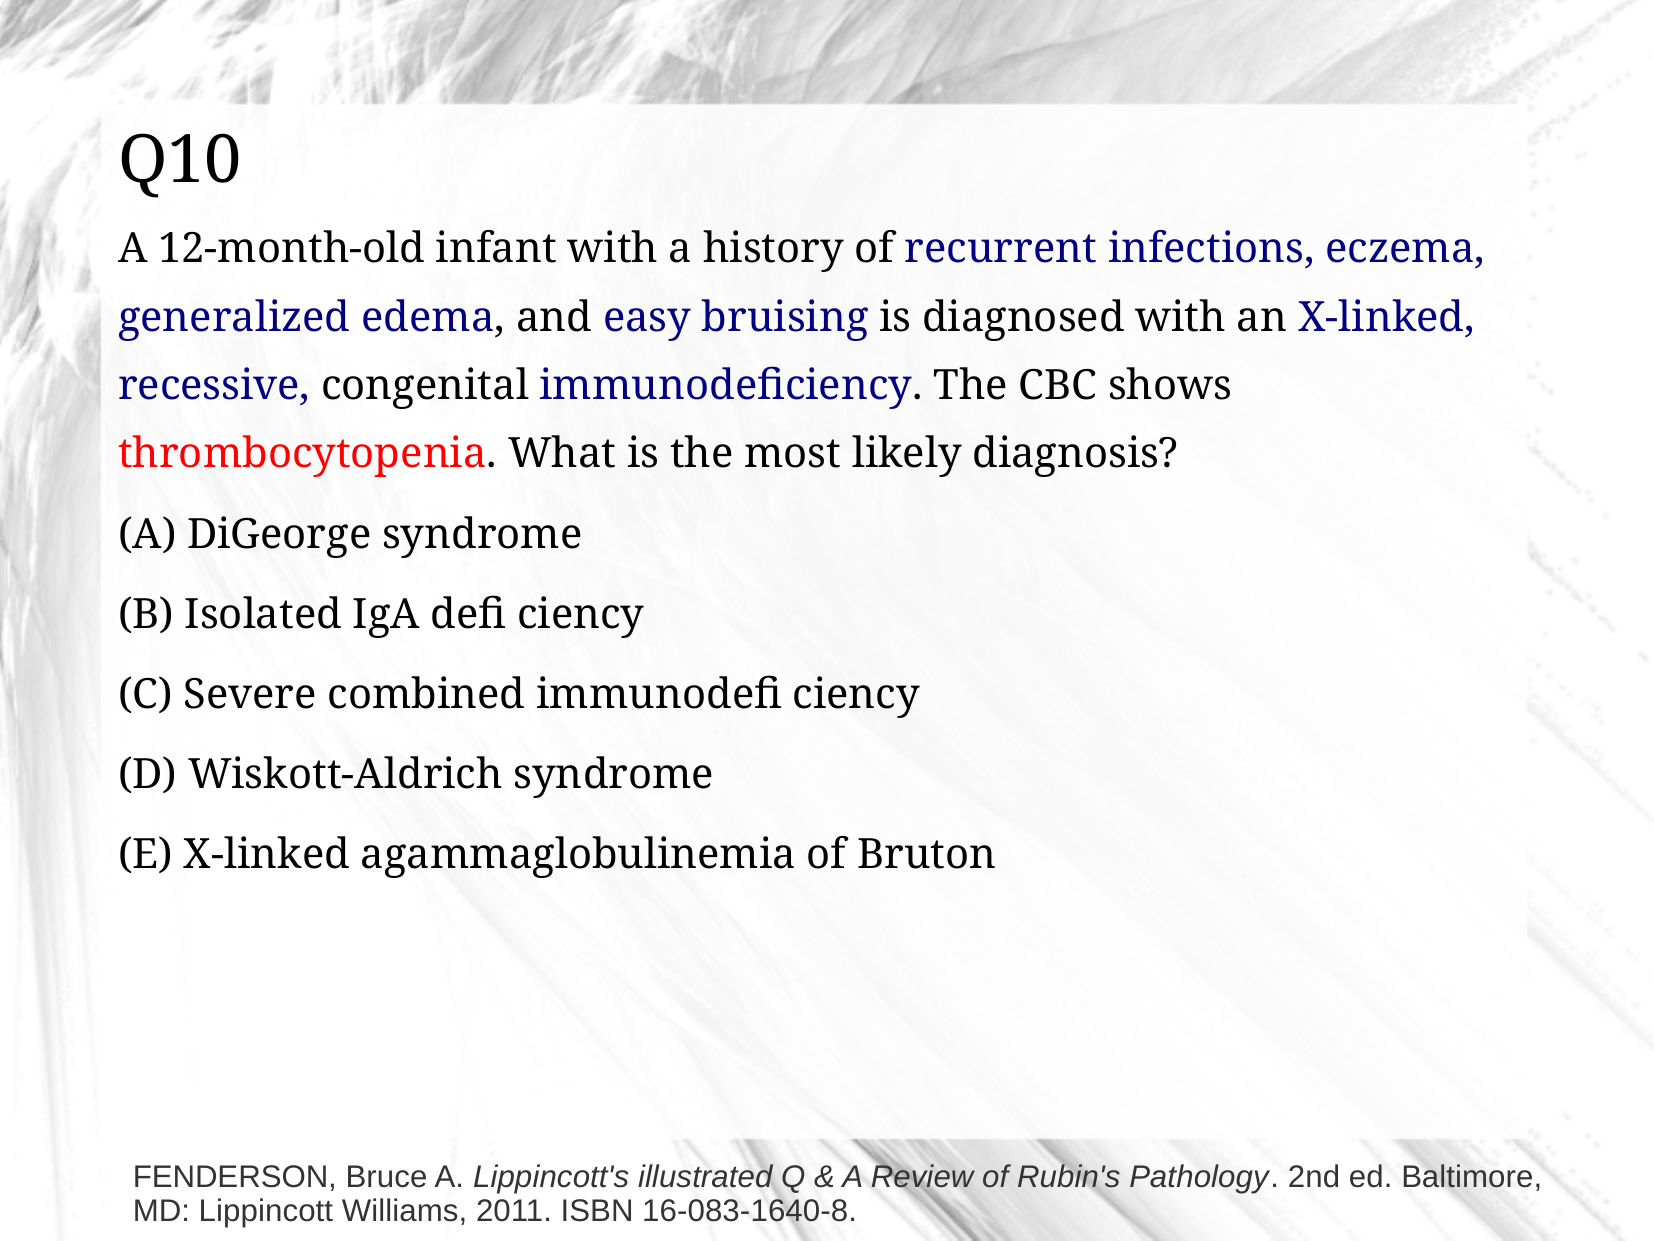

# Q10
A 12-month-old infant with a history of recurrent infections, eczema, generalized edema, and easy bruising is diagnosed with an X-linked, recessive, congenital immunodeficiency. The CBC shows thrombocytopenia. What is the most likely diagnosis?
(A) DiGeorge syndrome
(B) Isolated IgA defi ciency
(C) Severe combined immunodefi ciency
(D) Wiskott-Aldrich syndrome
(E) X-linked agammaglobulinemia of Bruton
FENDERSON, Bruce A. Lippincott's illustrated Q & A Review of Rubin's Pathology. 2nd ed. Baltimore, MD: Lippincott Williams, 2011. ISBN 16-083-1640-8.